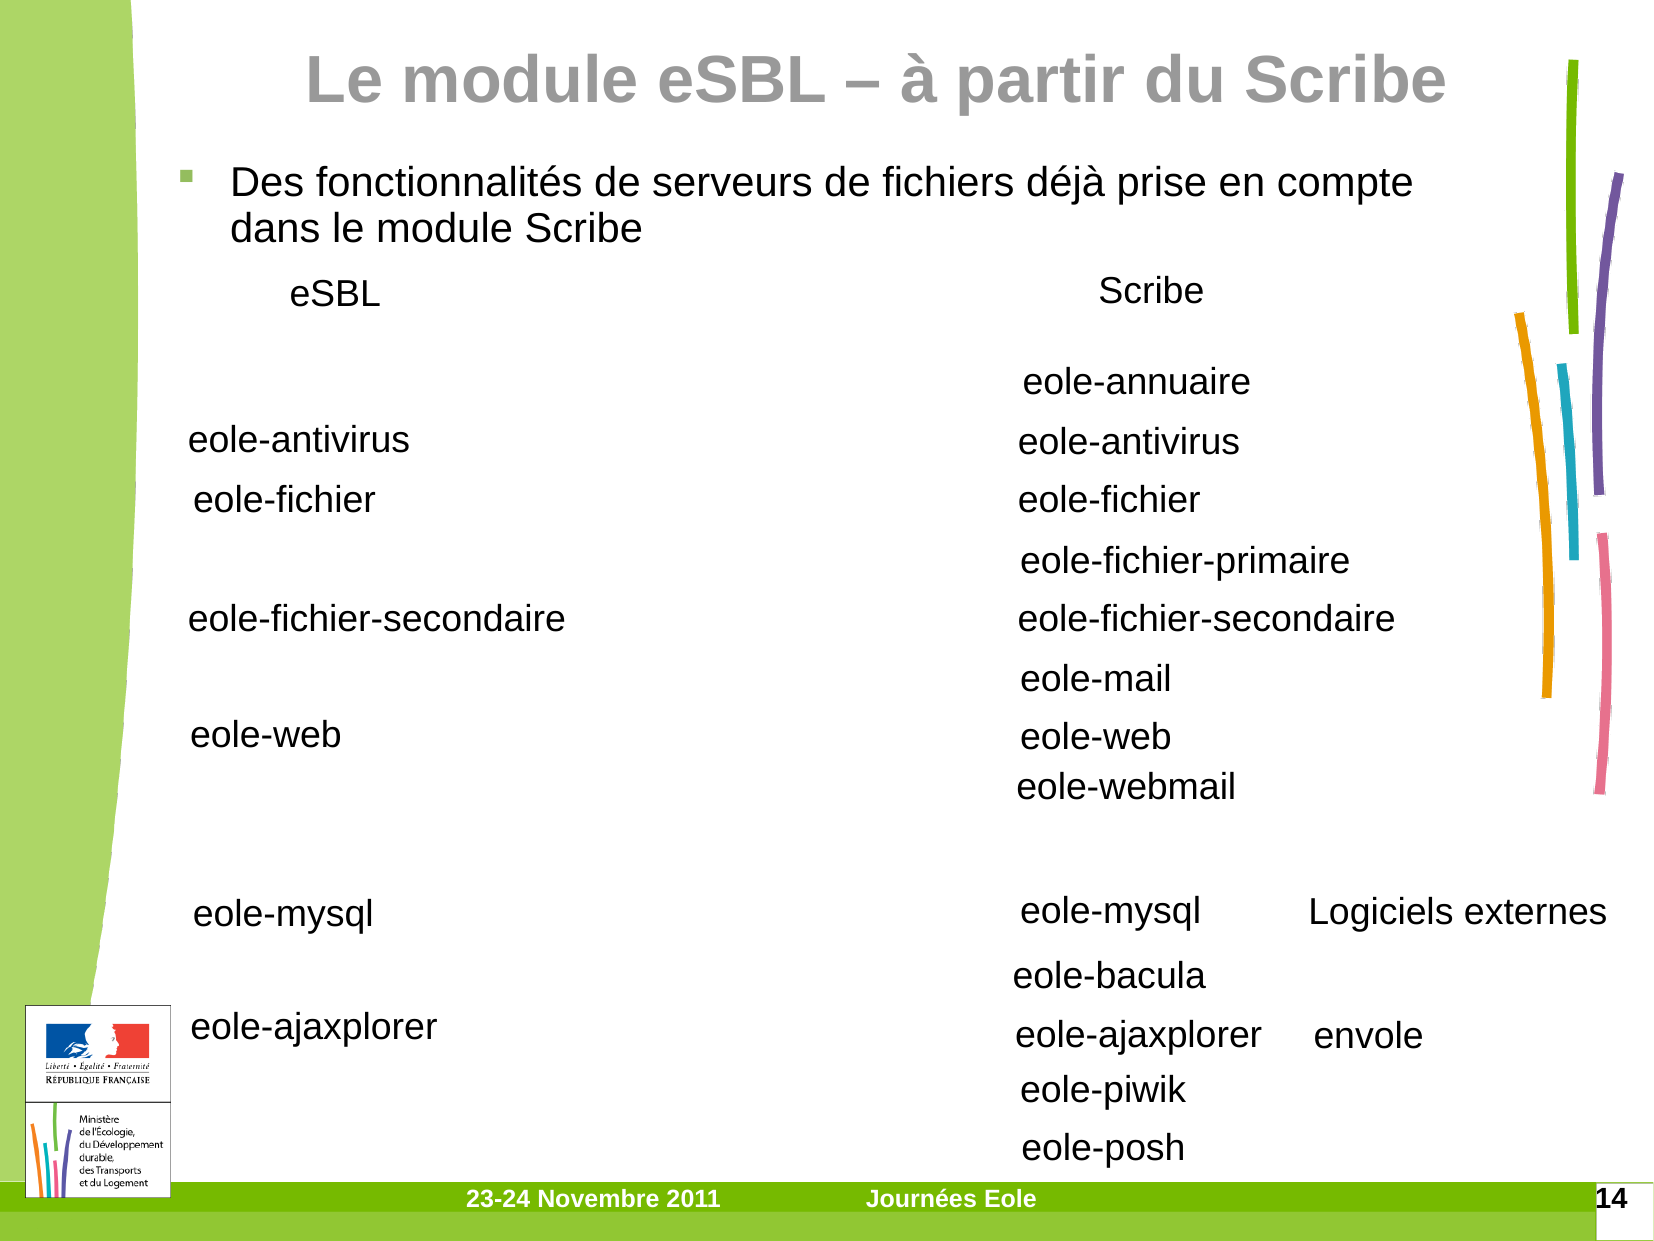

# Le module eSBL – à partir du Scribe
Des fonctionnalités de serveurs de fichiers déjà prise en compte dans le module Scribe
Scribe
eSBL
eole-annuaire
eole-antivirus
eole-antivirus
eole-fichier
eole-fichier
eole-fichier-primaire
eole-fichier-secondaire
eole-fichier-secondaire
eole-mail
eole-web
eole-web
eole-webmail
eole-mysql
Logiciels externes
eole-mysql
eole-bacula
eole-ajaxplorer
eole-ajaxplorer
envole
eole-piwik
eole-posh
14
 SG/SPSSI/PSI septembre 2011
Schéma directeur des SI